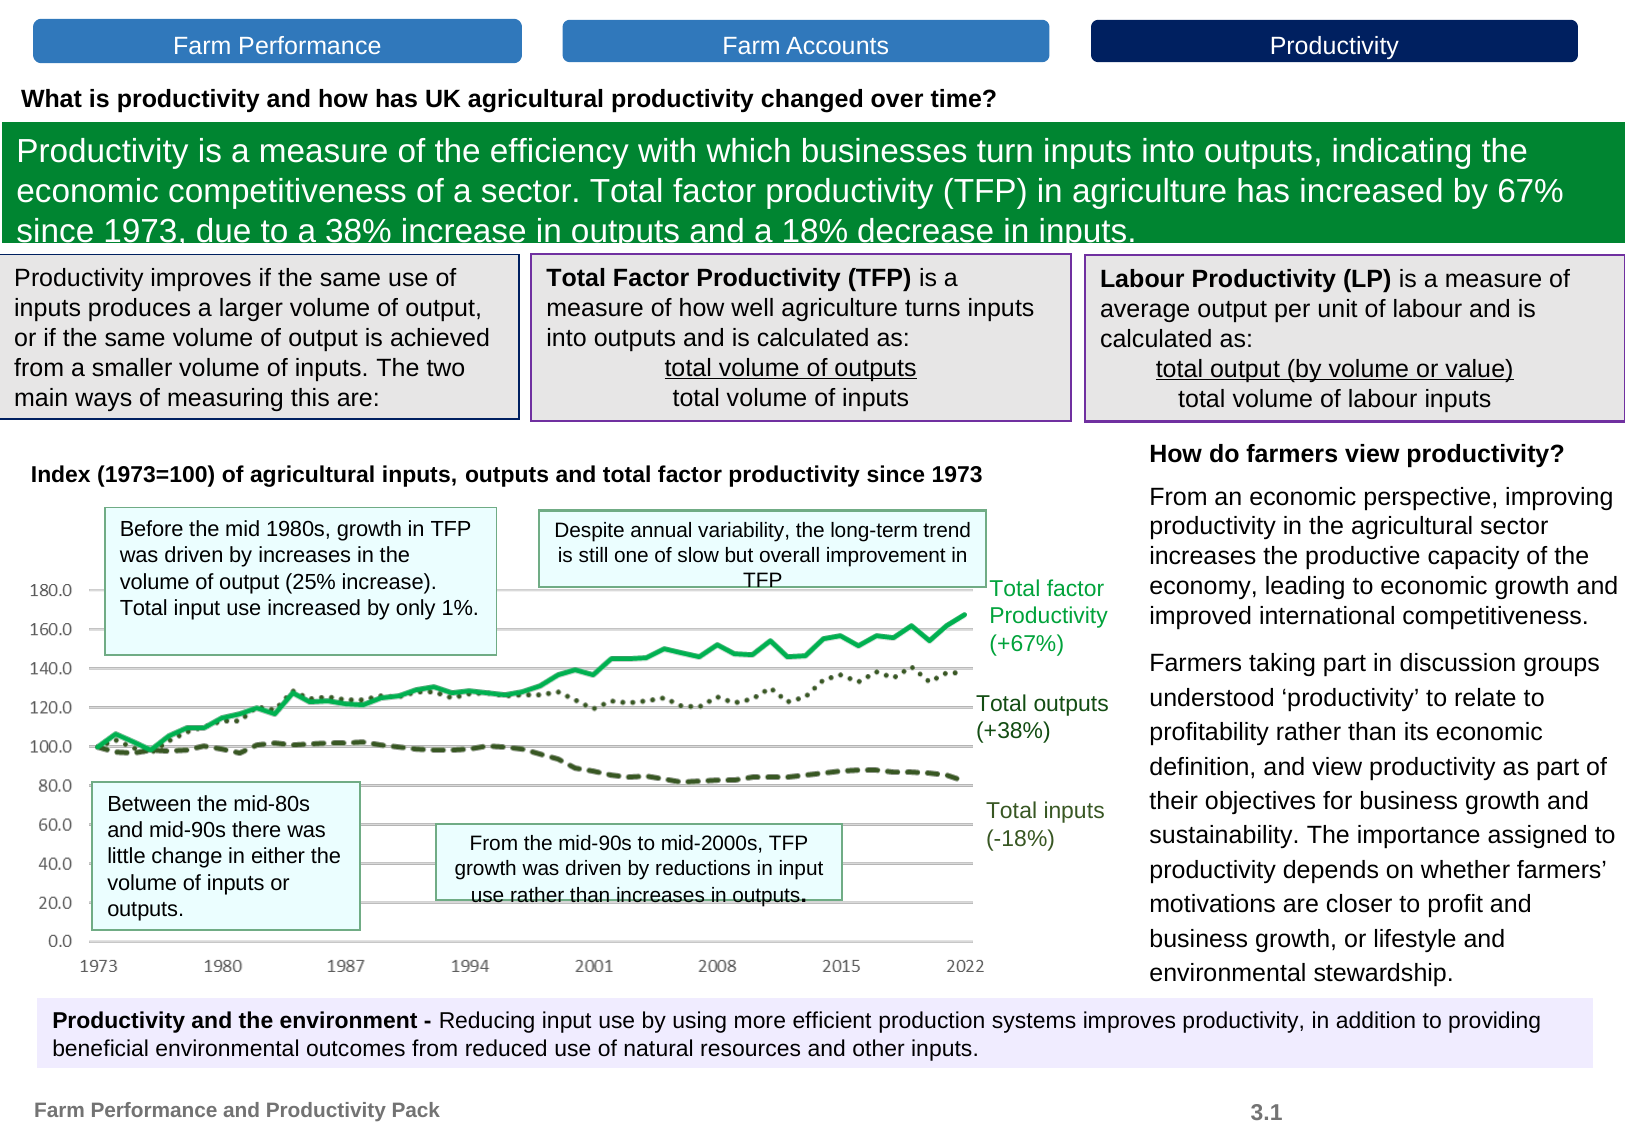

Farm Performance
Farm Accounts
Productivity
 What is productivity and how has UK agricultural productivity changed over time?
Productivity is a measure of the efficiency with which businesses turn inputs into outputs, indicating the economic competitiveness of a sector. Total factor productivity (TFP) in agriculture has increased by 67% since 1973, due to a 38% increase in outputs and a 18% decrease in inputs.
# Slide 3.1 – What is productivity and how has UK agricultural productivity changed over time?
Total Factor Productivity (TFP) is a measure of how well agriculture turns inputs into outputs and is calculated as:
total volume of outputs
total volume of inputs
Productivity improves if the same use of inputs produces a larger volume of output, or if the same volume of output is achieved from a smaller volume of inputs. The two main ways of measuring this are:
Labour Productivity (LP) is a measure of average output per unit of labour and is calculated as:
total output (by volume or value)
total volume of labour inputs
How do farmers view productivity?
From an economic perspective, improving productivity in the agricultural sector increases the productive capacity of the economy, leading to economic growth and improved international competitiveness.
Farmers taking part in discussion groups understood ‘productivity’ to relate to profitability rather than its economic definition, and view productivity as part of their objectives for business growth and sustainability. The importance assigned to productivity depends on whether farmers’ motivations are closer to profit and business growth, or lifestyle and environmental stewardship.
Index (1973=100) of agricultural inputs, outputs and total factor productivity since 1973
Before the mid 1980s, growth in TFP was driven by increases in the volume of output (25% increase). Total input use increased by only 1%.
Despite annual variability, the long-term trend is still one of slow but overall improvement in TFP
Total factor
Productivity
(+67%)
Total outputs
(+38%)
Between the mid-80s and mid-90s there was little change in either the volume of inputs or outputs.
Total inputs
(-18%)
From the mid-90s to mid-2000s, TFP growth was driven by reductions in input use rather than increases in outputs.
Productivity and the environment - Reducing input use by using more efficient production systems improves productivity, in addition to providing beneficial environmental outcomes from reduced use of natural resources and other inputs.
3.1
Farm Performance and Productivity Pack